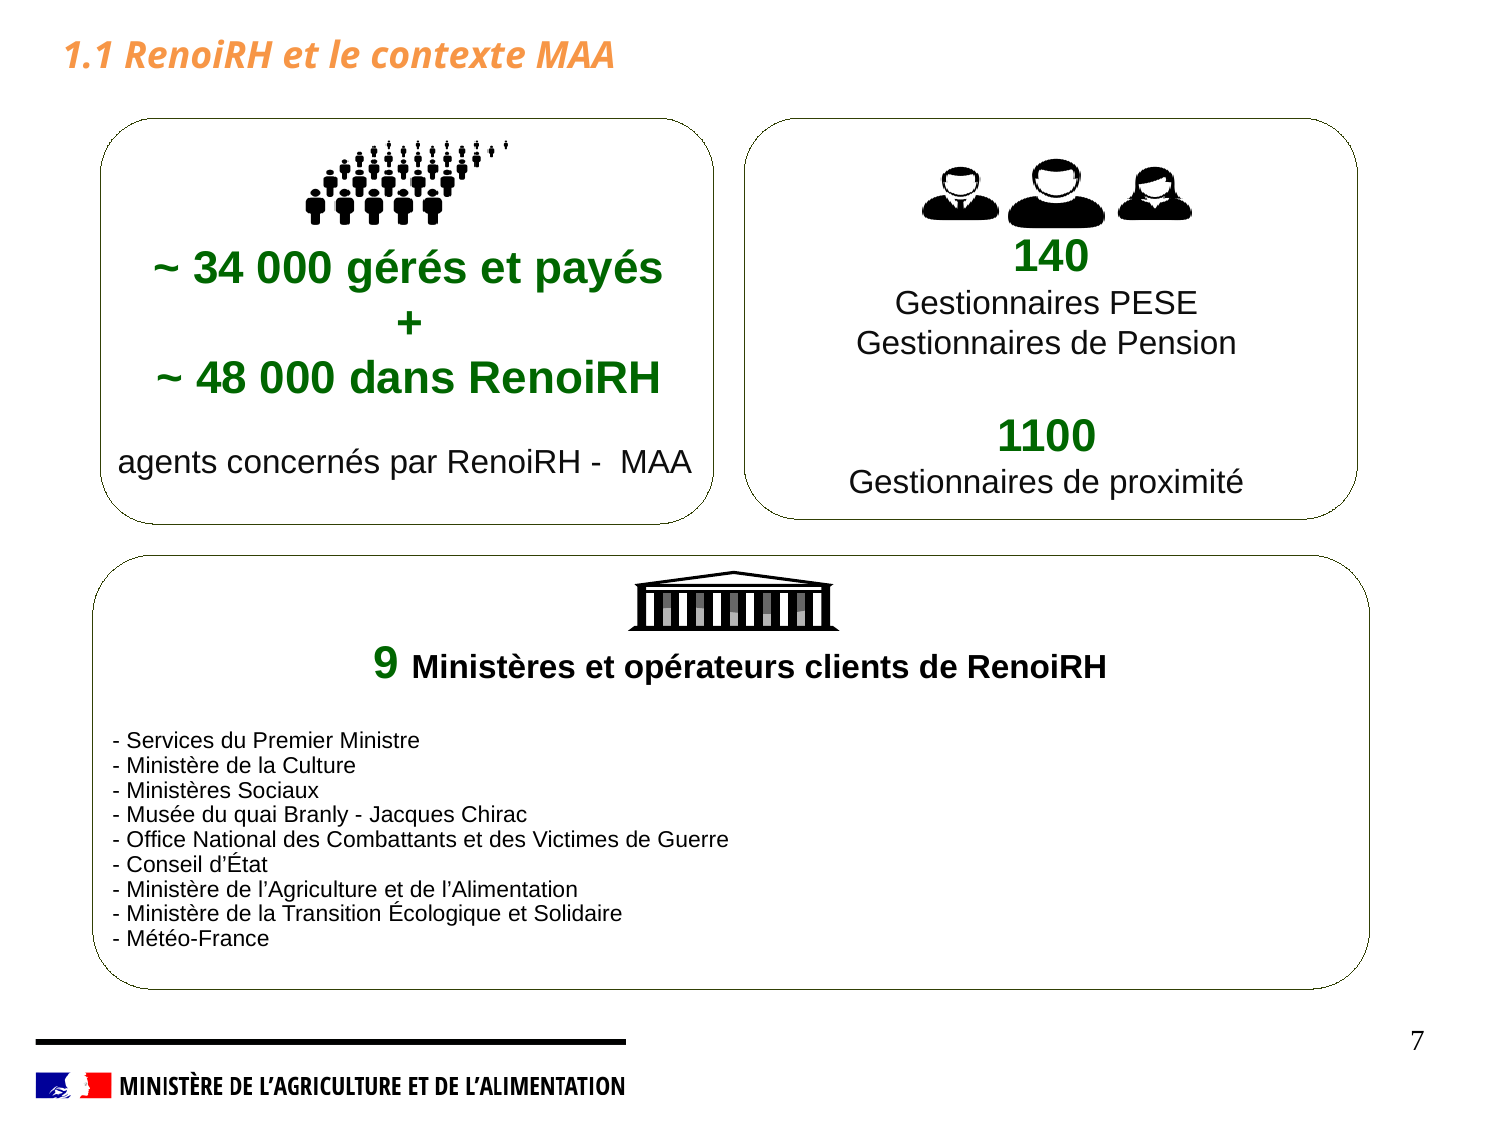

1.1 RenoiRH et le contexte MAA
~ 34 000 gérés et payés
+
~ 48 000 dans RenoiRH
 140
Gestionnaires PESE
Gestionnaires de Pension
1100
Gestionnaires de proximité
agents concernés par RenoiRH - MAA
 9 Ministères et opérateurs clients de RenoiRH
- Services du Premier Ministre
- Ministère de la Culture
- Ministères Sociaux
- Musée du quai Branly - Jacques Chirac
- Office National des Combattants et des Victimes de Guerre
- Conseil d’État
- Ministère de l’Agriculture et de l’Alimentation
- Ministère de la Transition Écologique et Solidaire
- Météo-France